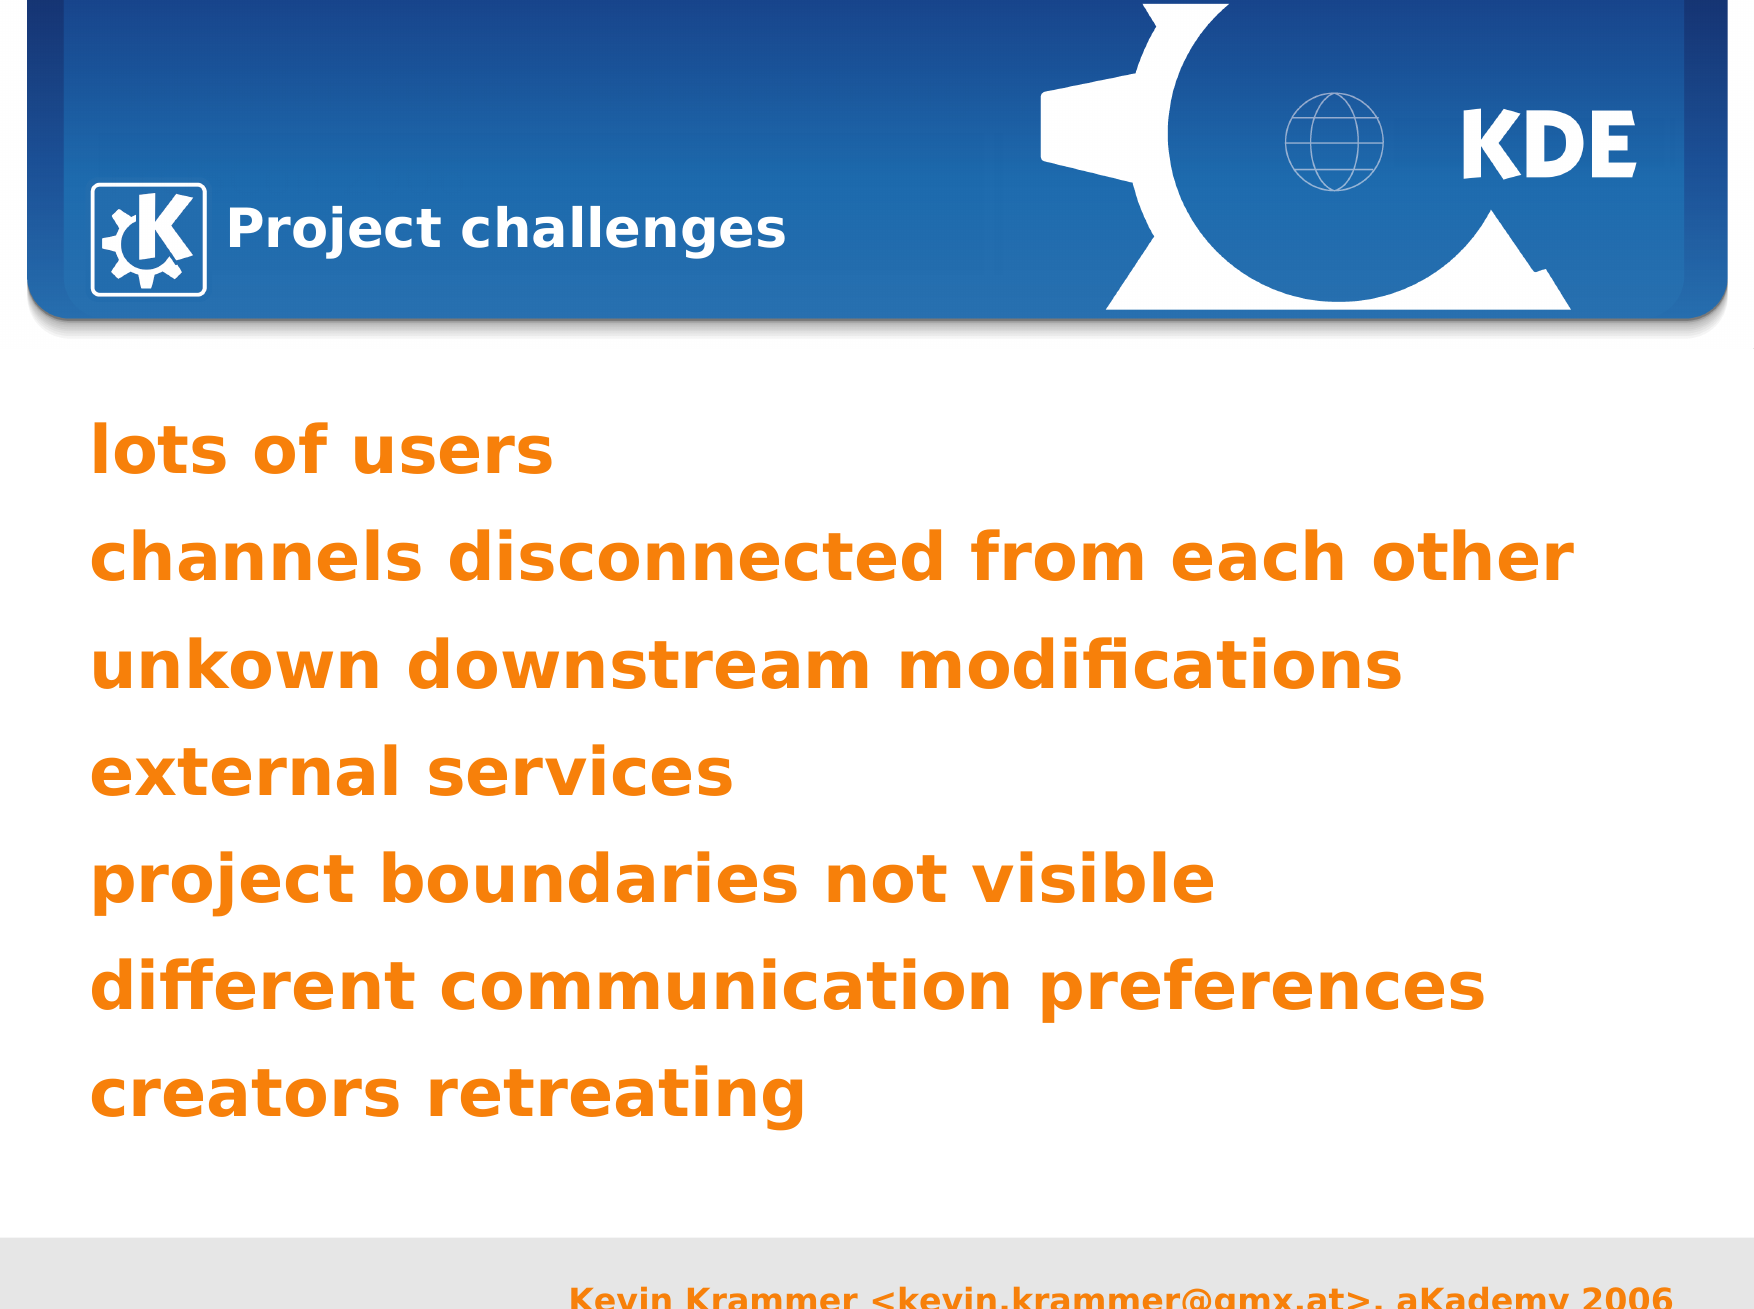

# Project challenges
lots of users
channels disconnected from each other
unkown downstream modifications
external services
project boundaries not visible
different communication preferences
creators retreating